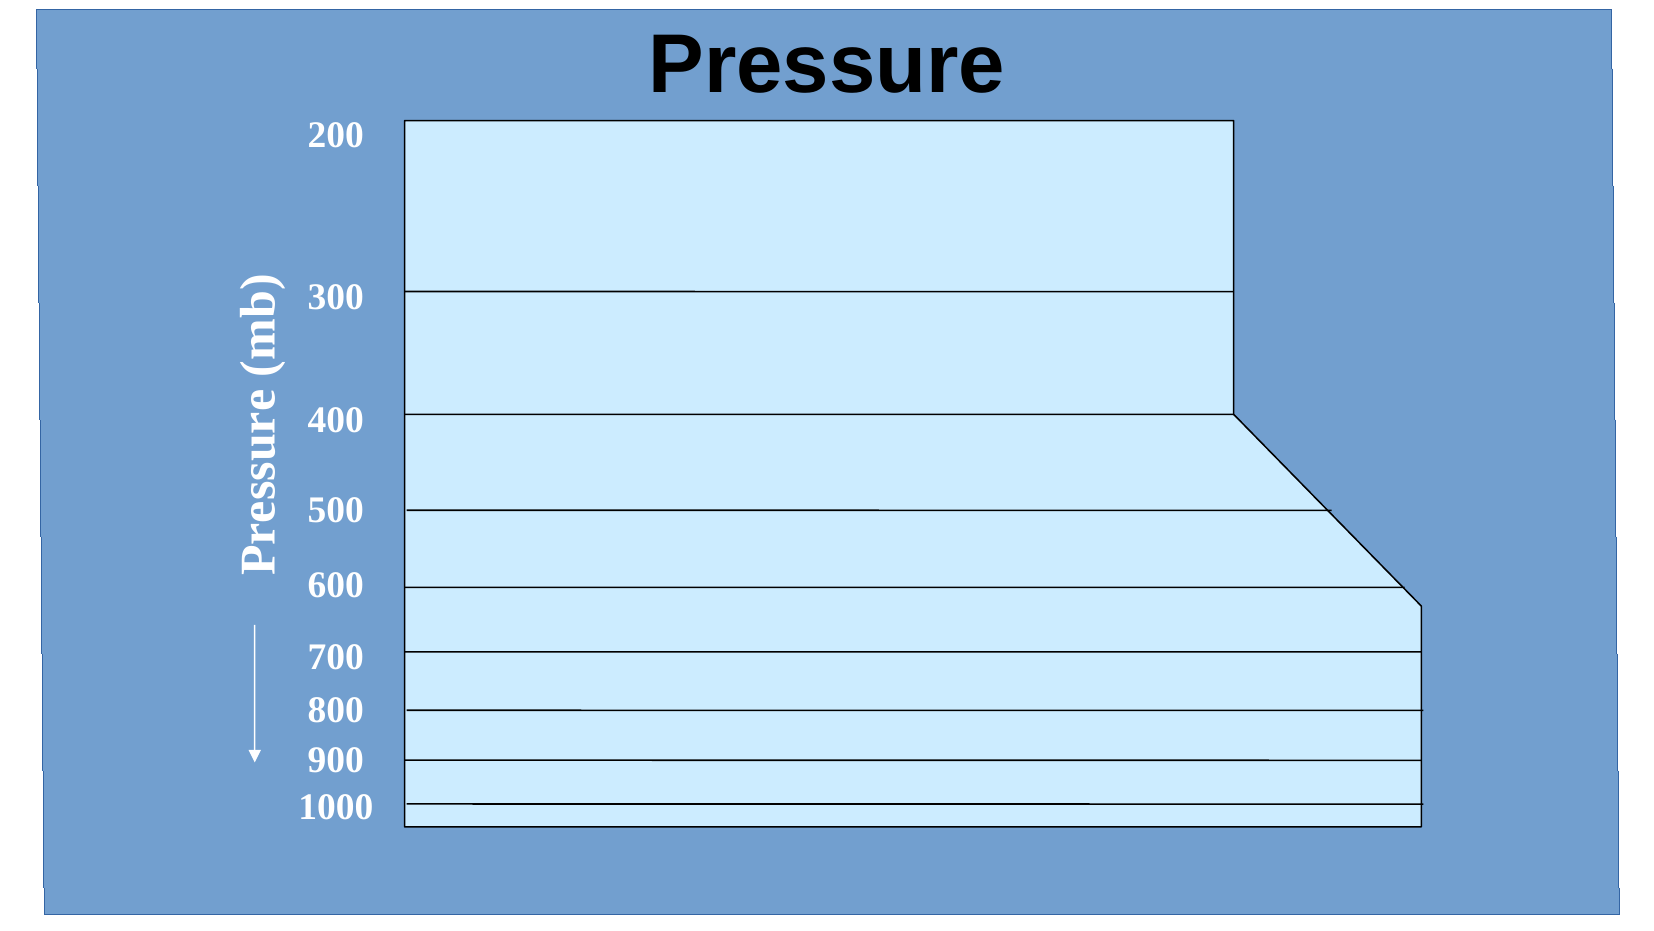

# Pressure
200
300
400
Pressure (mb)
500
600
700
800
900
1000